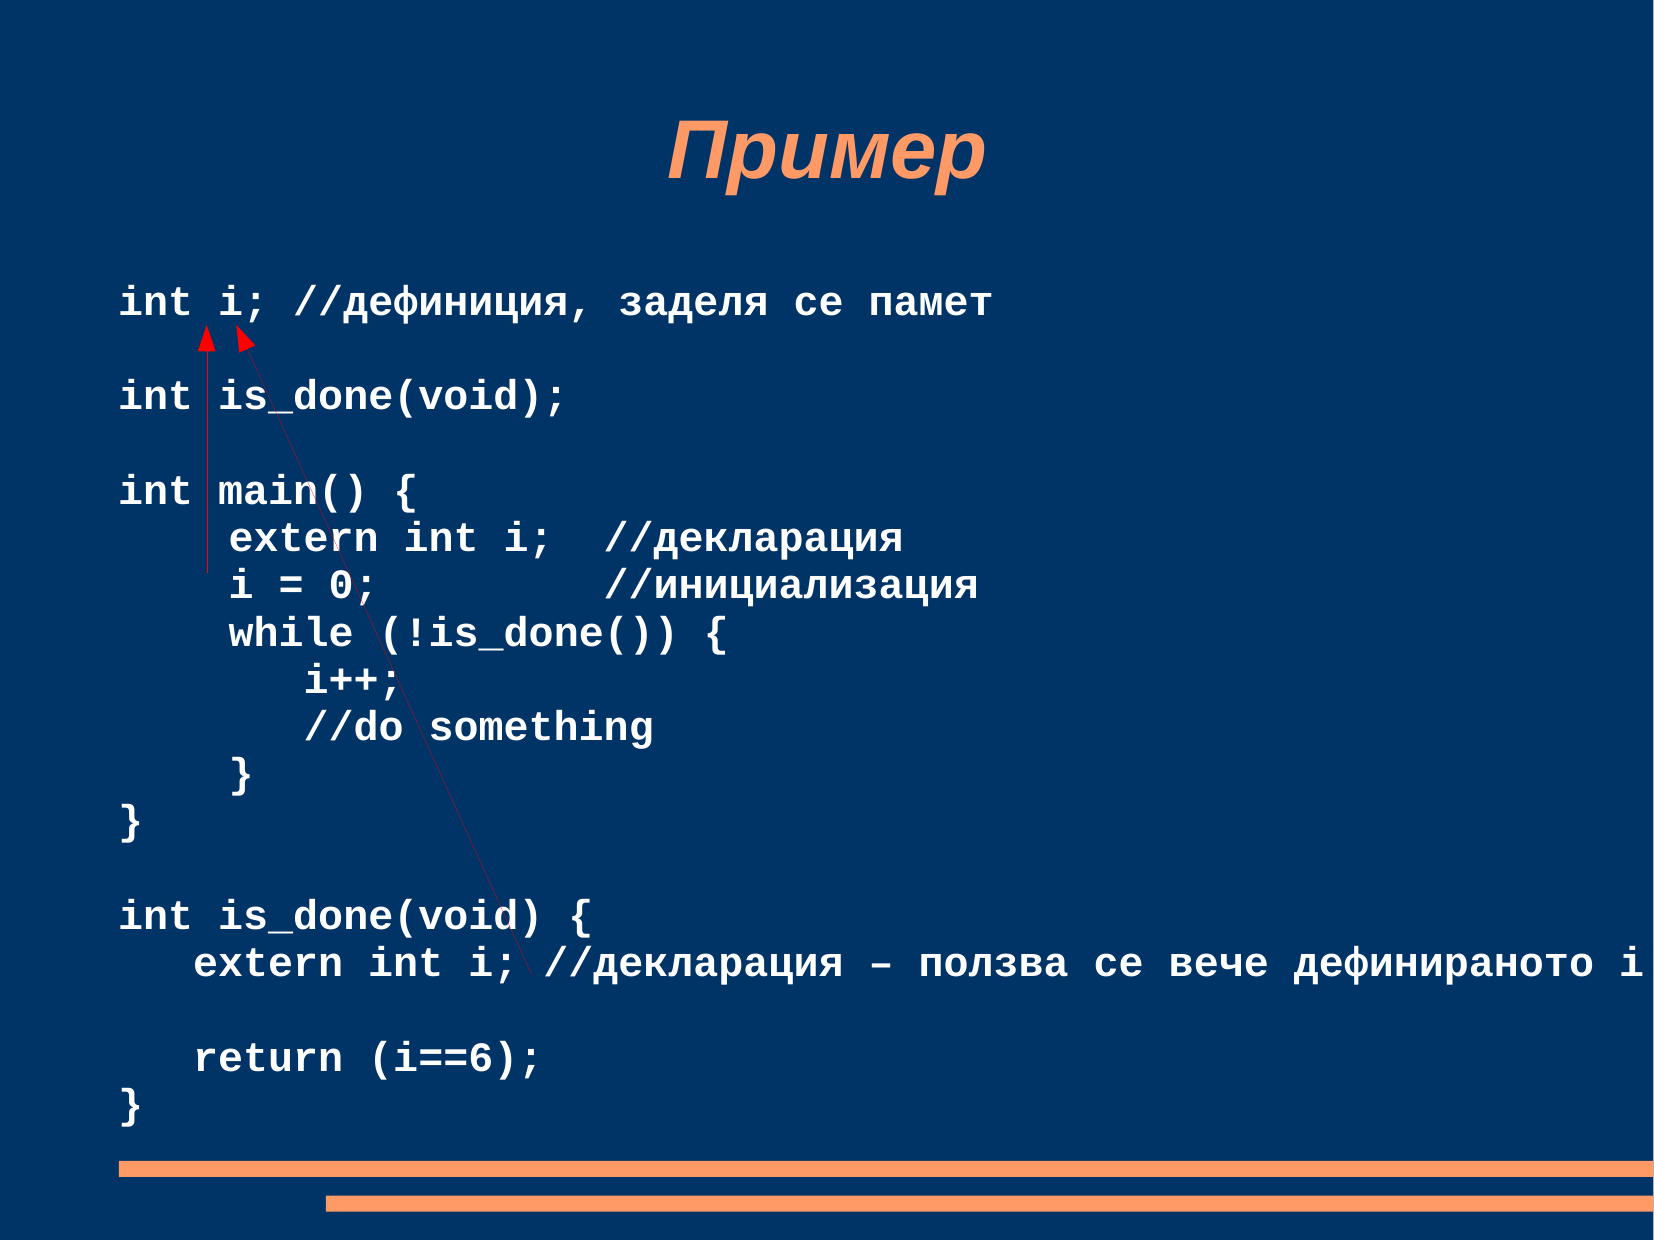

# Пример
int i; //дефиниция, заделя се памет
int is_done(void);
int main() {
	extern int i;	//декларация
	i = 0; 			//инициализация
	while (!is_done()) {
		i++;
		//do something
	}
}
int is_done(void) {
 extern int i; //декларация – ползва се вече дефинираното i
 return (i==6);
}